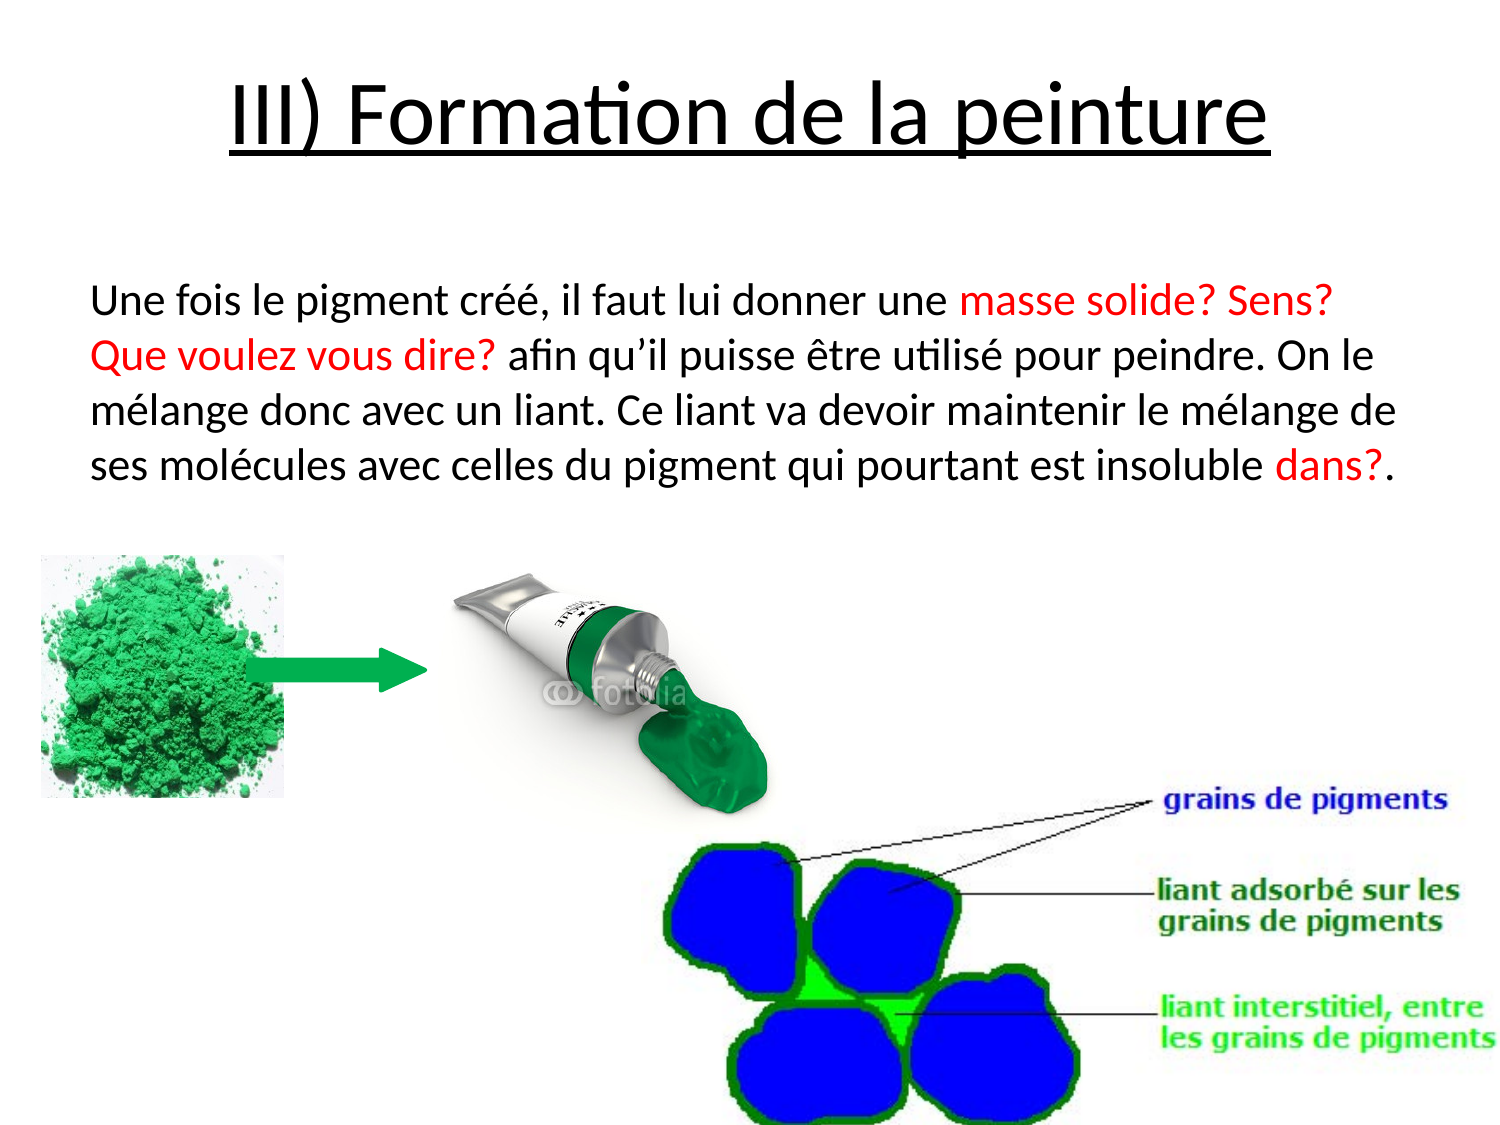

# III) Formation de la peinture
Une fois le pigment créé, il faut lui donner une masse solide? Sens? Que voulez vous dire? afin qu’il puisse être utilisé pour peindre. On le mélange donc avec un liant. Ce liant va devoir maintenir le mélange de ses molécules avec celles du pigment qui pourtant est insoluble dans?.